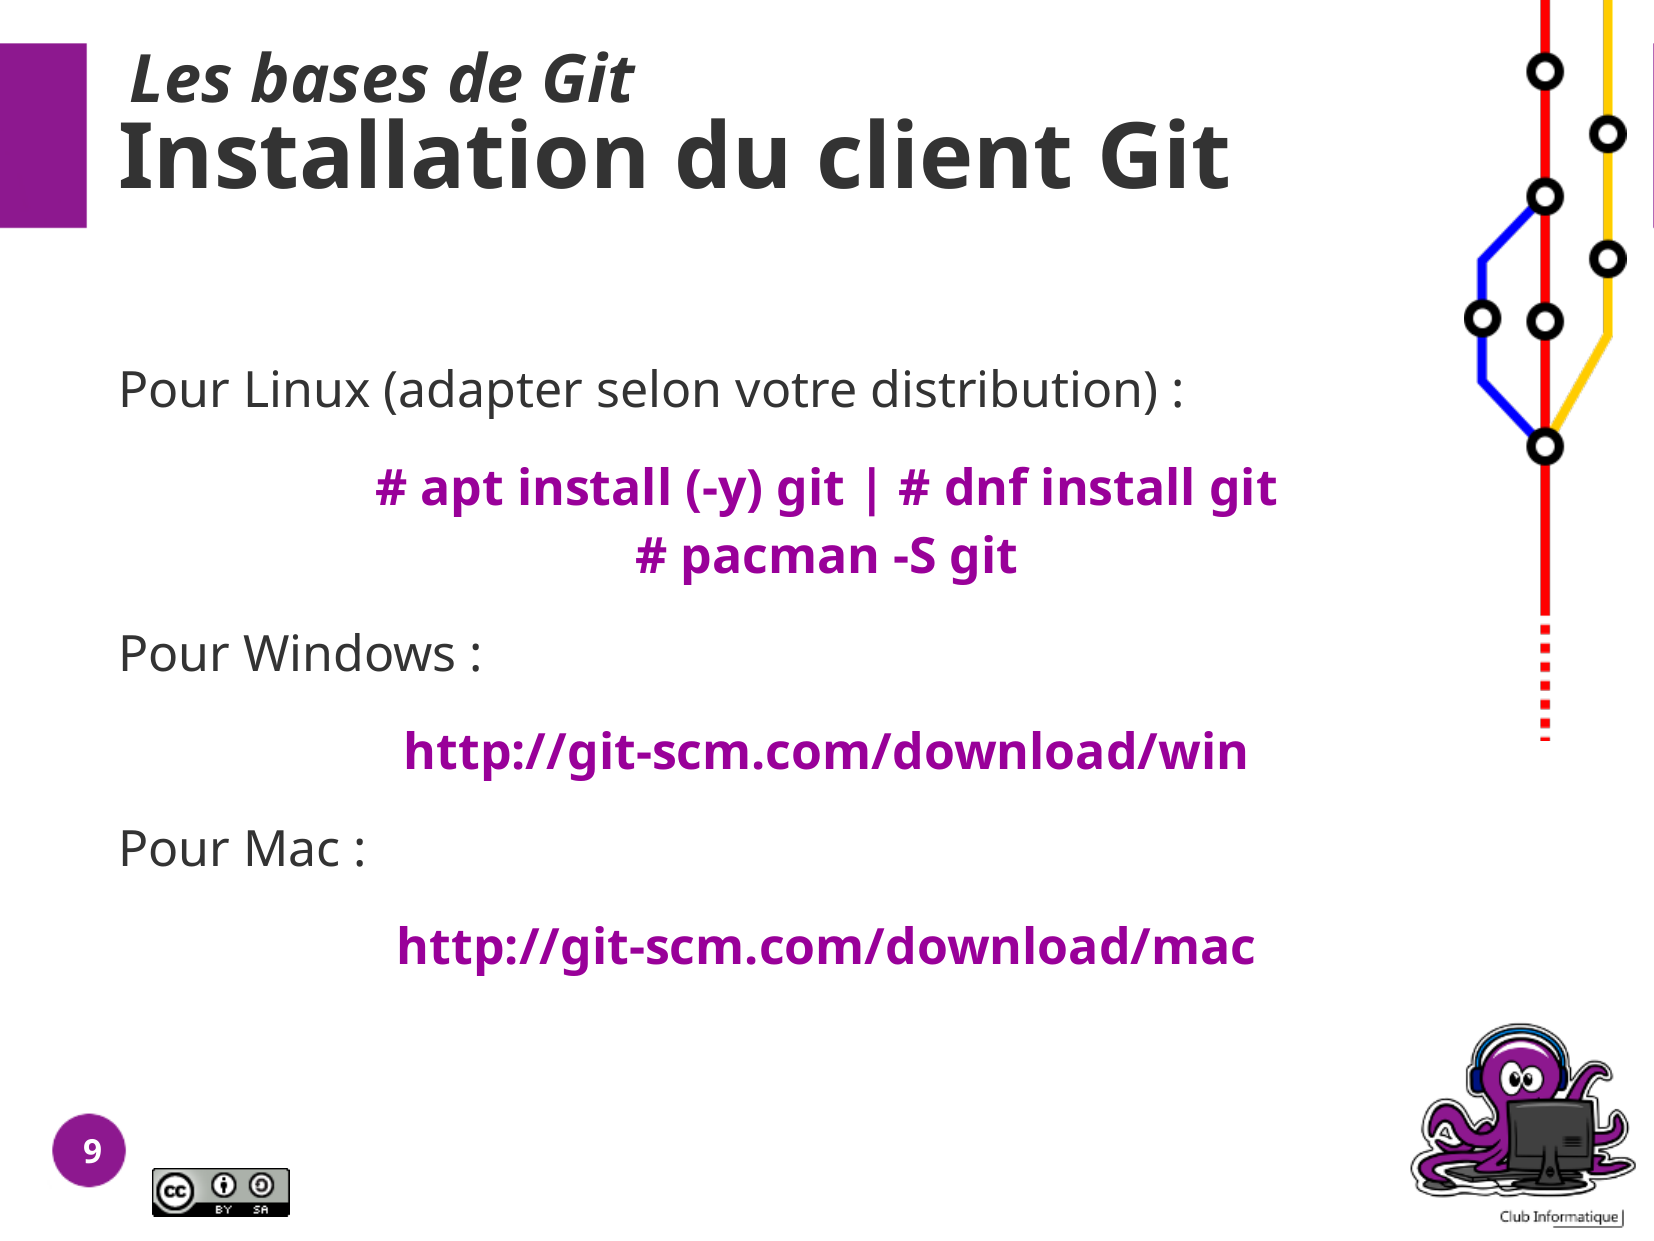

Les bases de Git
Installation du client Git
# Pour Linux (adapter selon votre distribution) :
# apt install (-y) git | # dnf install git # pacman -S git
Pour Windows :
http://git-scm.com/download/win
Pour Mac :
http://git-scm.com/download/mac
9